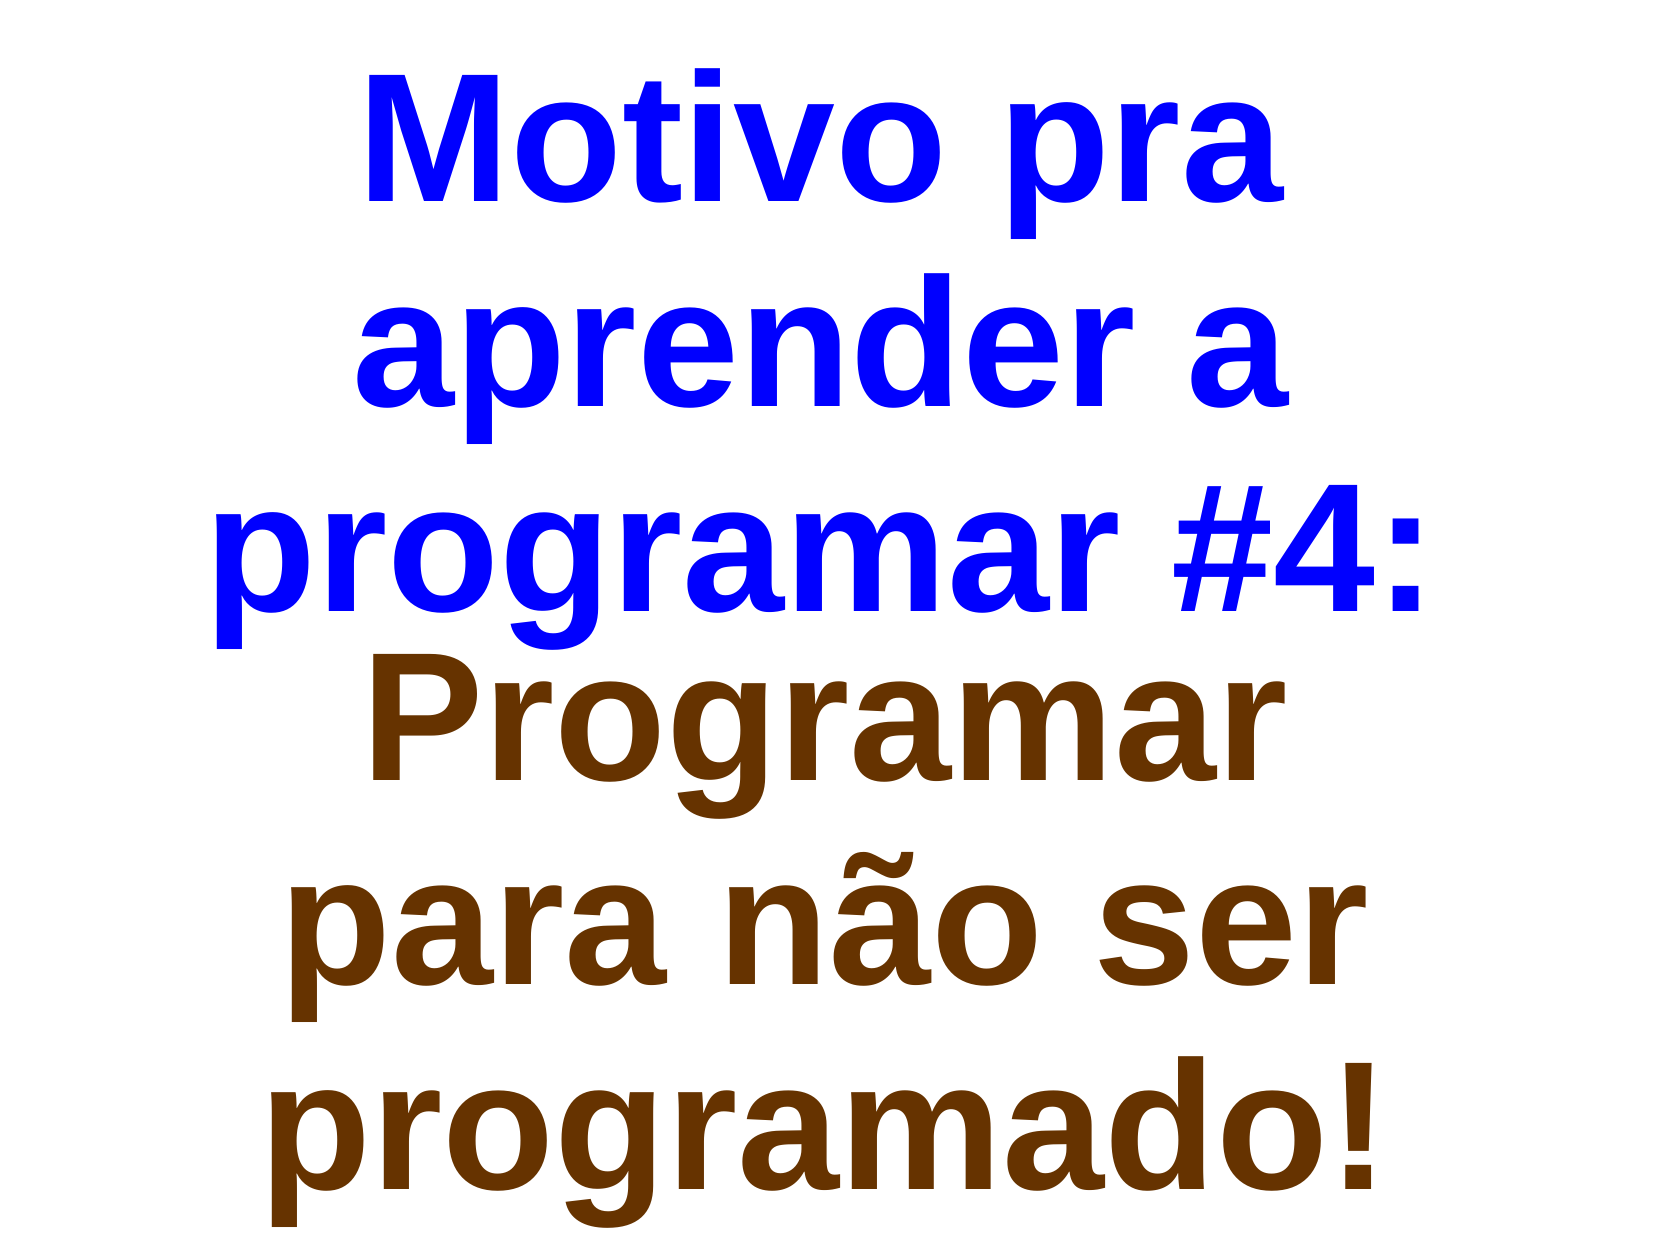

Motivo pra aprender a programar #4:
Programar para não ser programado!